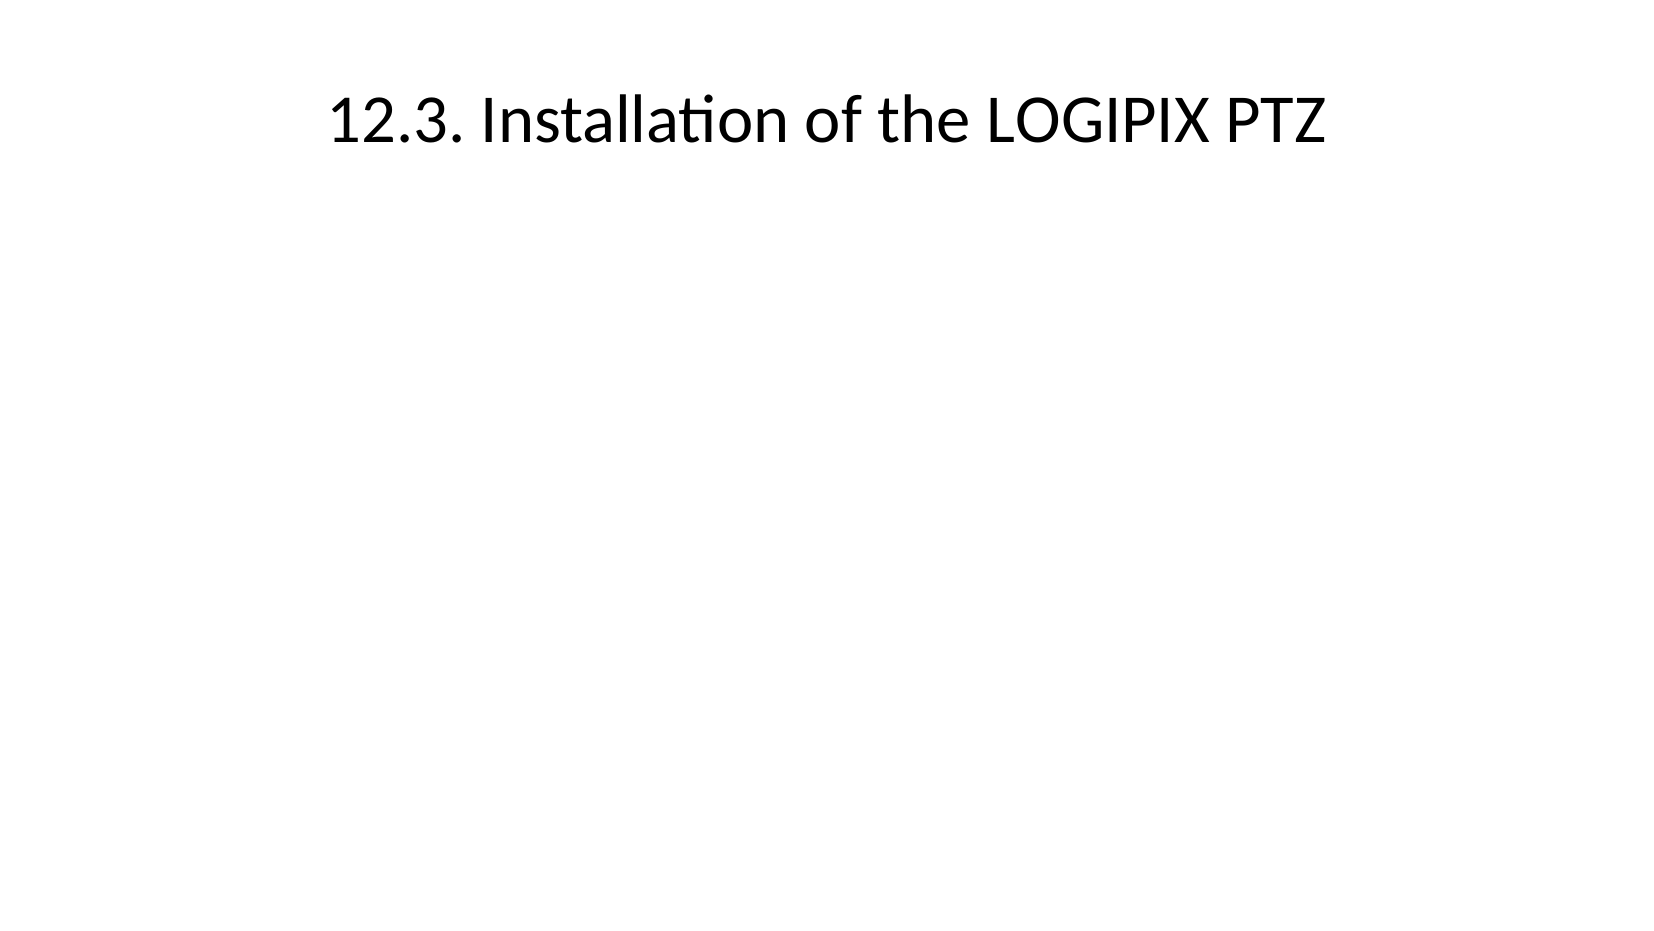

# 12.3. Installation of the LOGIPIX PTZ